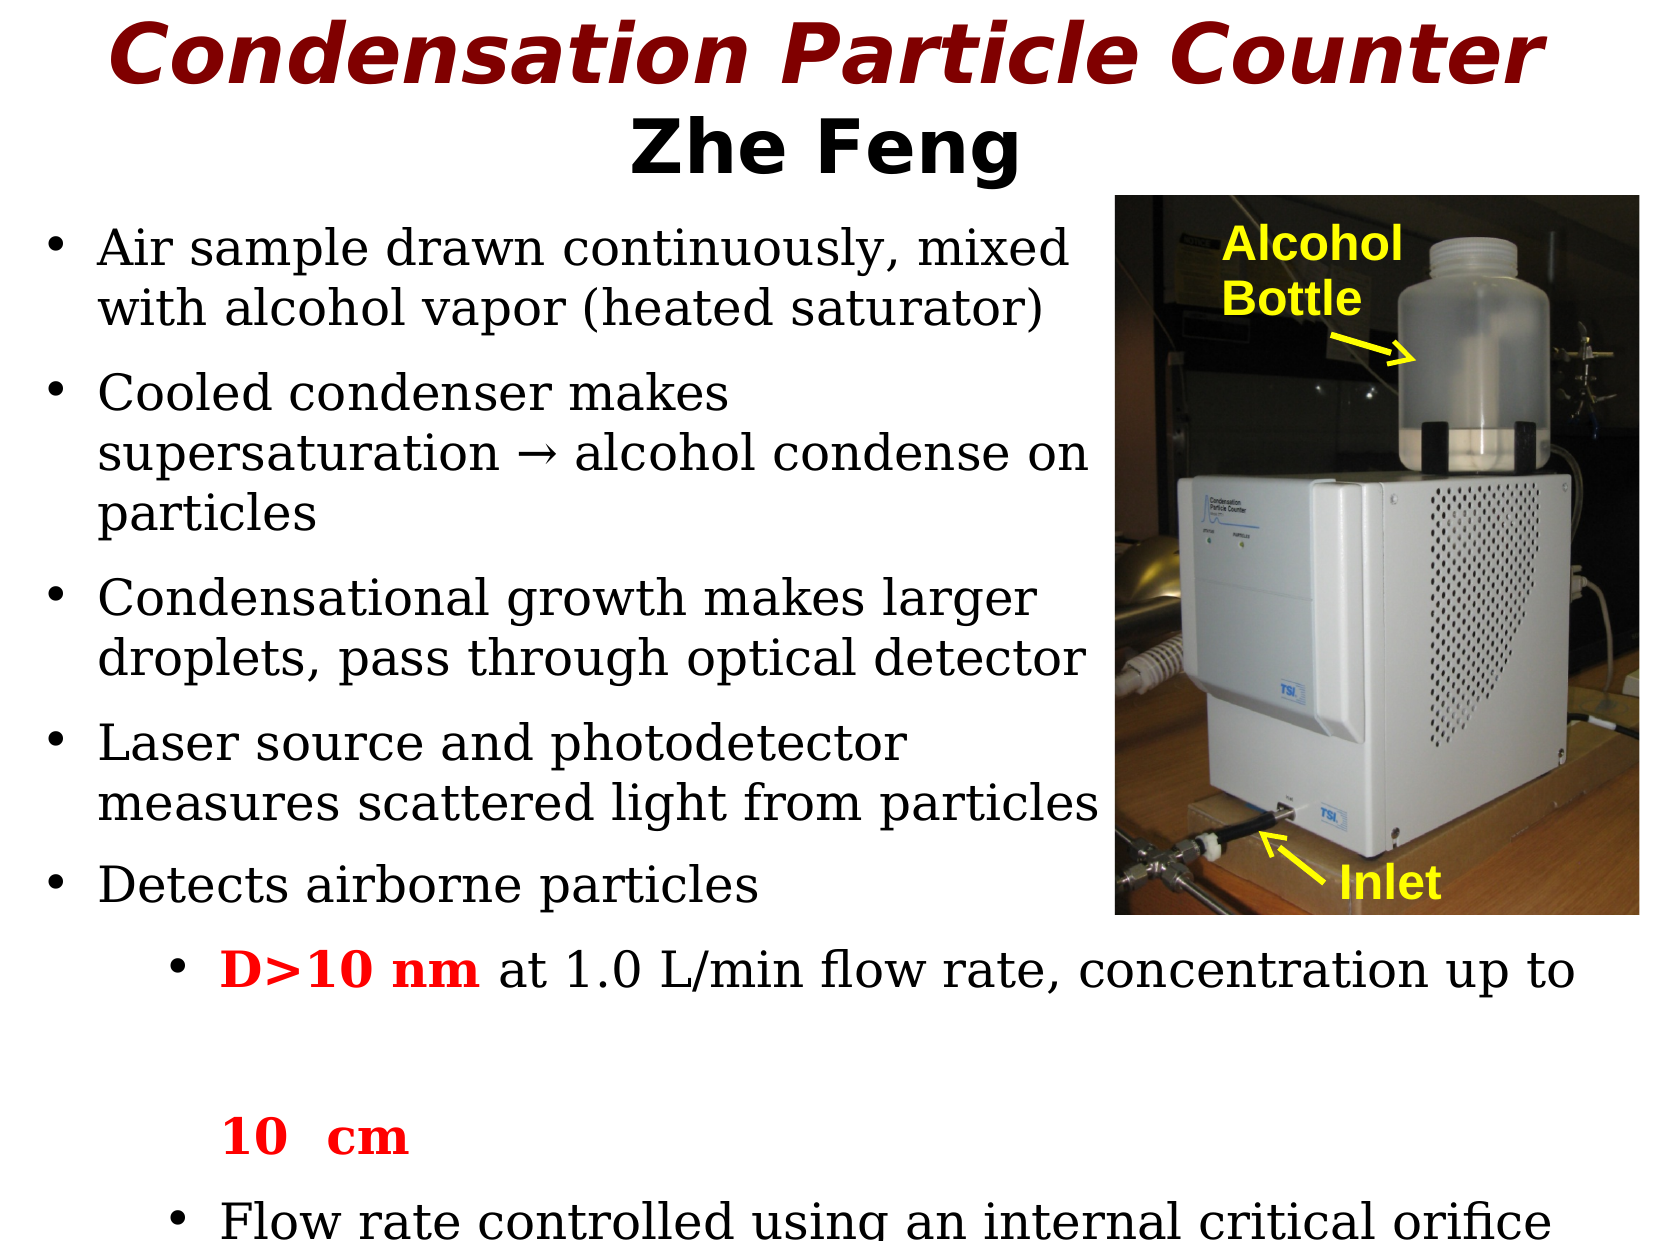

Condensation Particle Counter
Zhe Feng
Alcohol Bottle
Inlet
Air sample drawn continuously, mixed with alcohol vapor (heated saturator)
Cooled condenser makes supersaturation → alcohol condense on particles
Condensational growth makes larger droplets, pass through optical detector
Laser source and photodetector measures scattered light from particles
Detects airborne particles
D>10 nm at 1.0 L/min flow rate, concentration up to 104 cm-3
Flow rate controlled using an internal critical orifice
Going to work with it in Measurement System lab.